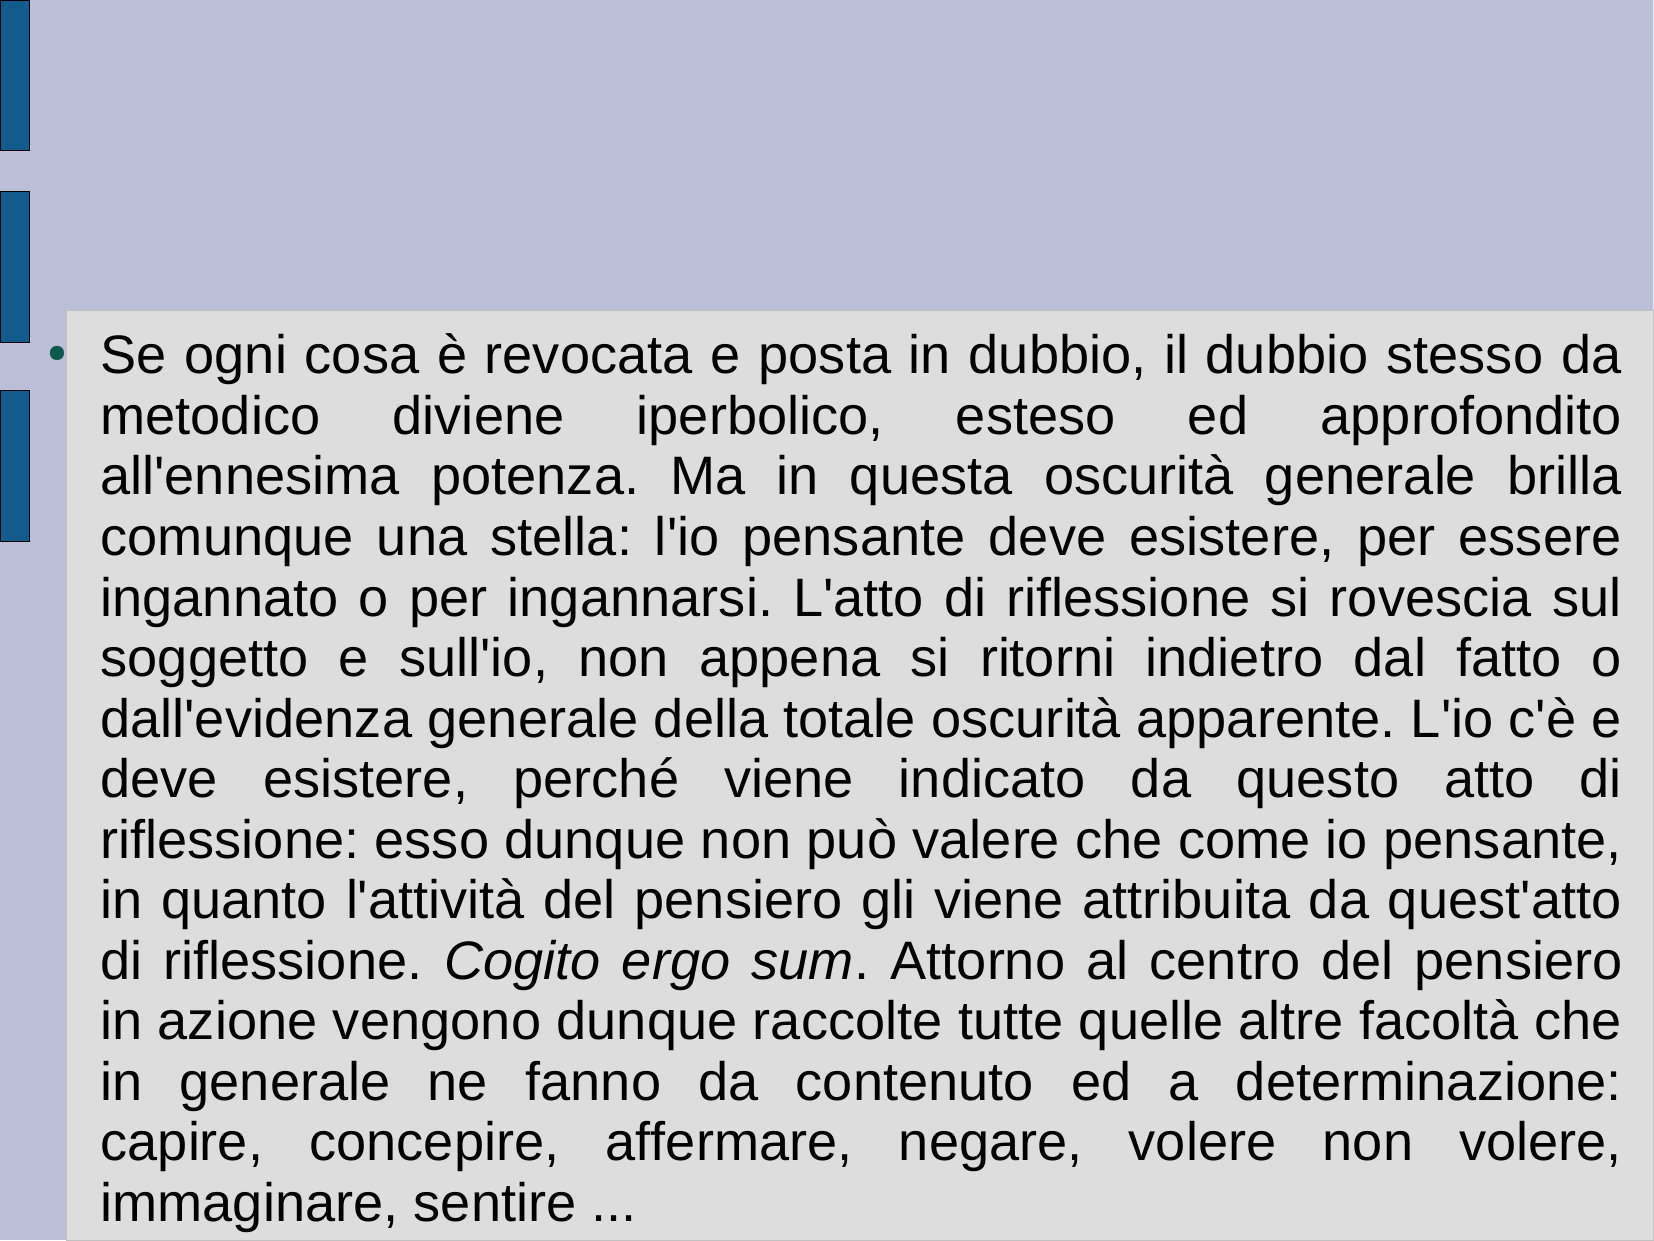

#
Se ogni cosa è revocata e posta in dubbio, il dubbio stesso da metodico diviene iperbolico, esteso ed approfondito all'ennesima potenza. Ma in questa oscurità generale brilla comunque una stella: l'io pensante deve esistere, per essere ingannato o per ingannarsi. L'atto di riflessione si rovescia sul soggetto e sull'io, non appena si ritorni indietro dal fatto o dall'evidenza generale della totale oscurità apparente. L'io c'è e deve esistere, perché viene indicato da questo atto di riflessione: esso dunque non può valere che come io pensante, in quanto l'attività del pensiero gli viene attribuita da quest'atto di riflessione. Cogito ergo sum. Attorno al centro del pensiero in azione vengono dunque raccolte tutte quelle altre facoltà che in generale ne fanno da contenuto ed a determinazione: capire, concepire, affermare, negare, volere non volere, immaginare, sentire ...